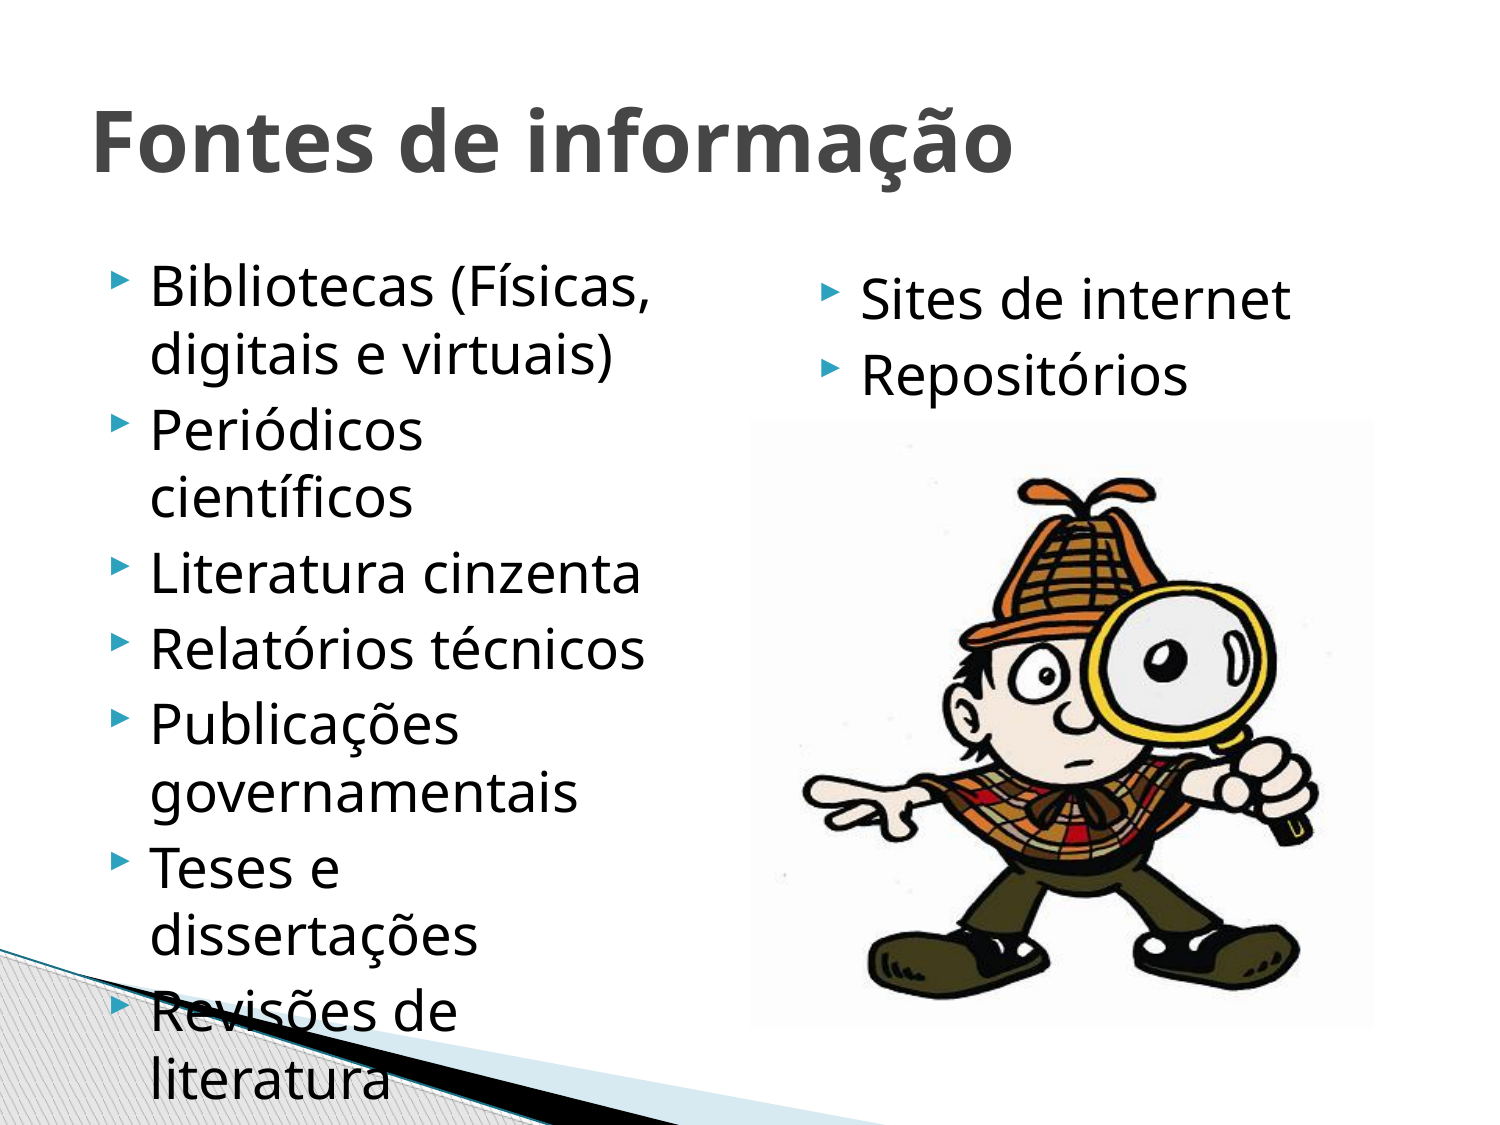

Fontes de informação
# Bibliotecas (Físicas, digitais e virtuais)
Periódicos científicos
Literatura cinzenta
Relatórios técnicos
Publicações governamentais
Teses e dissertações
Revisões de literatura
Sites de internet
Repositórios institucionais